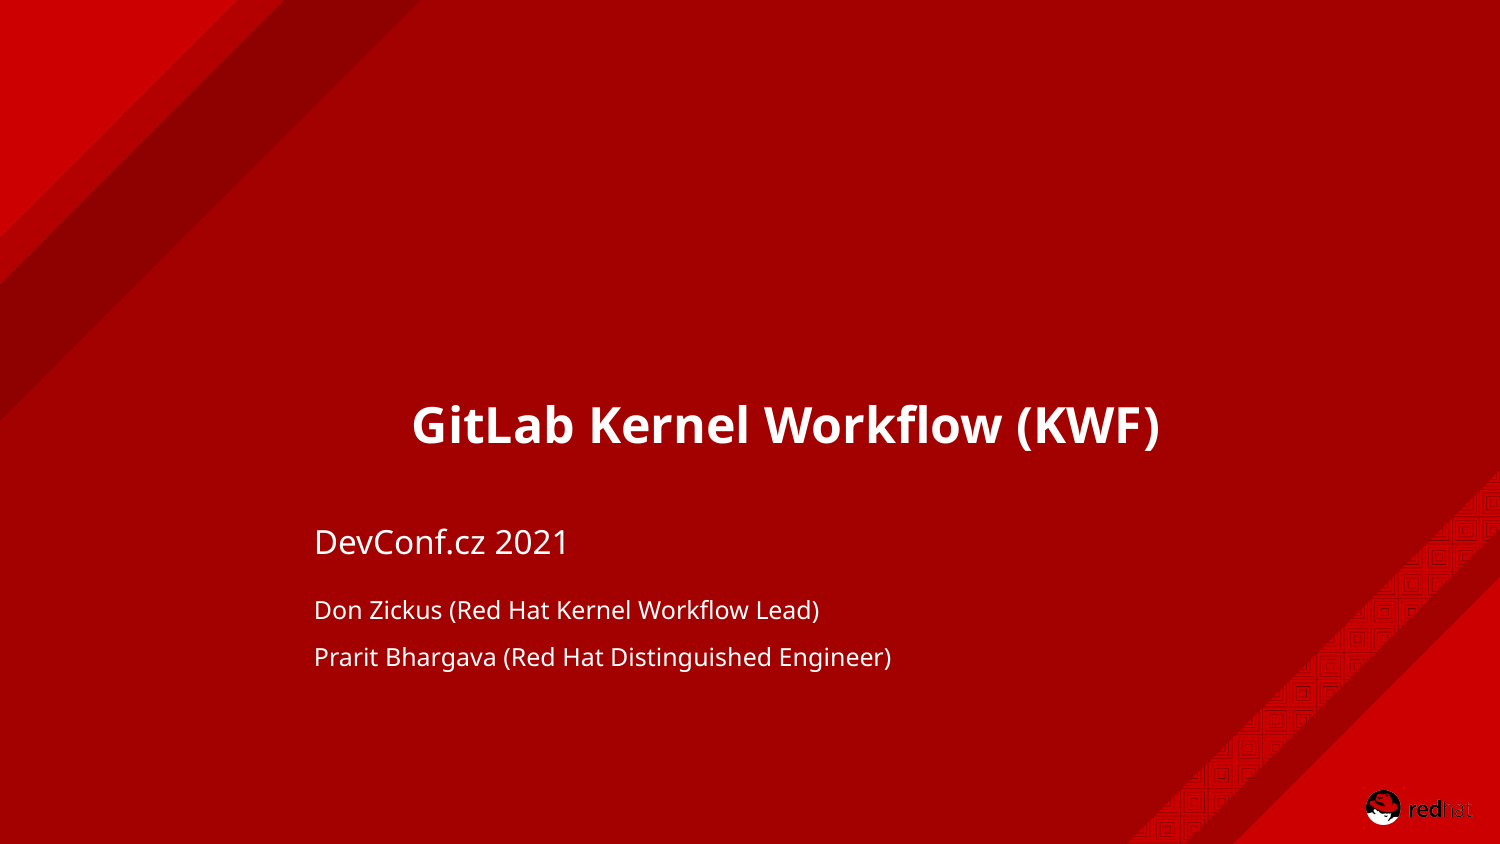

# GitLab Kernel Workflow (KWF)
DevConf.cz 2021
Don Zickus (Red Hat Kernel Workflow Lead)
Prarit Bhargava (Red Hat Distinguished Engineer)